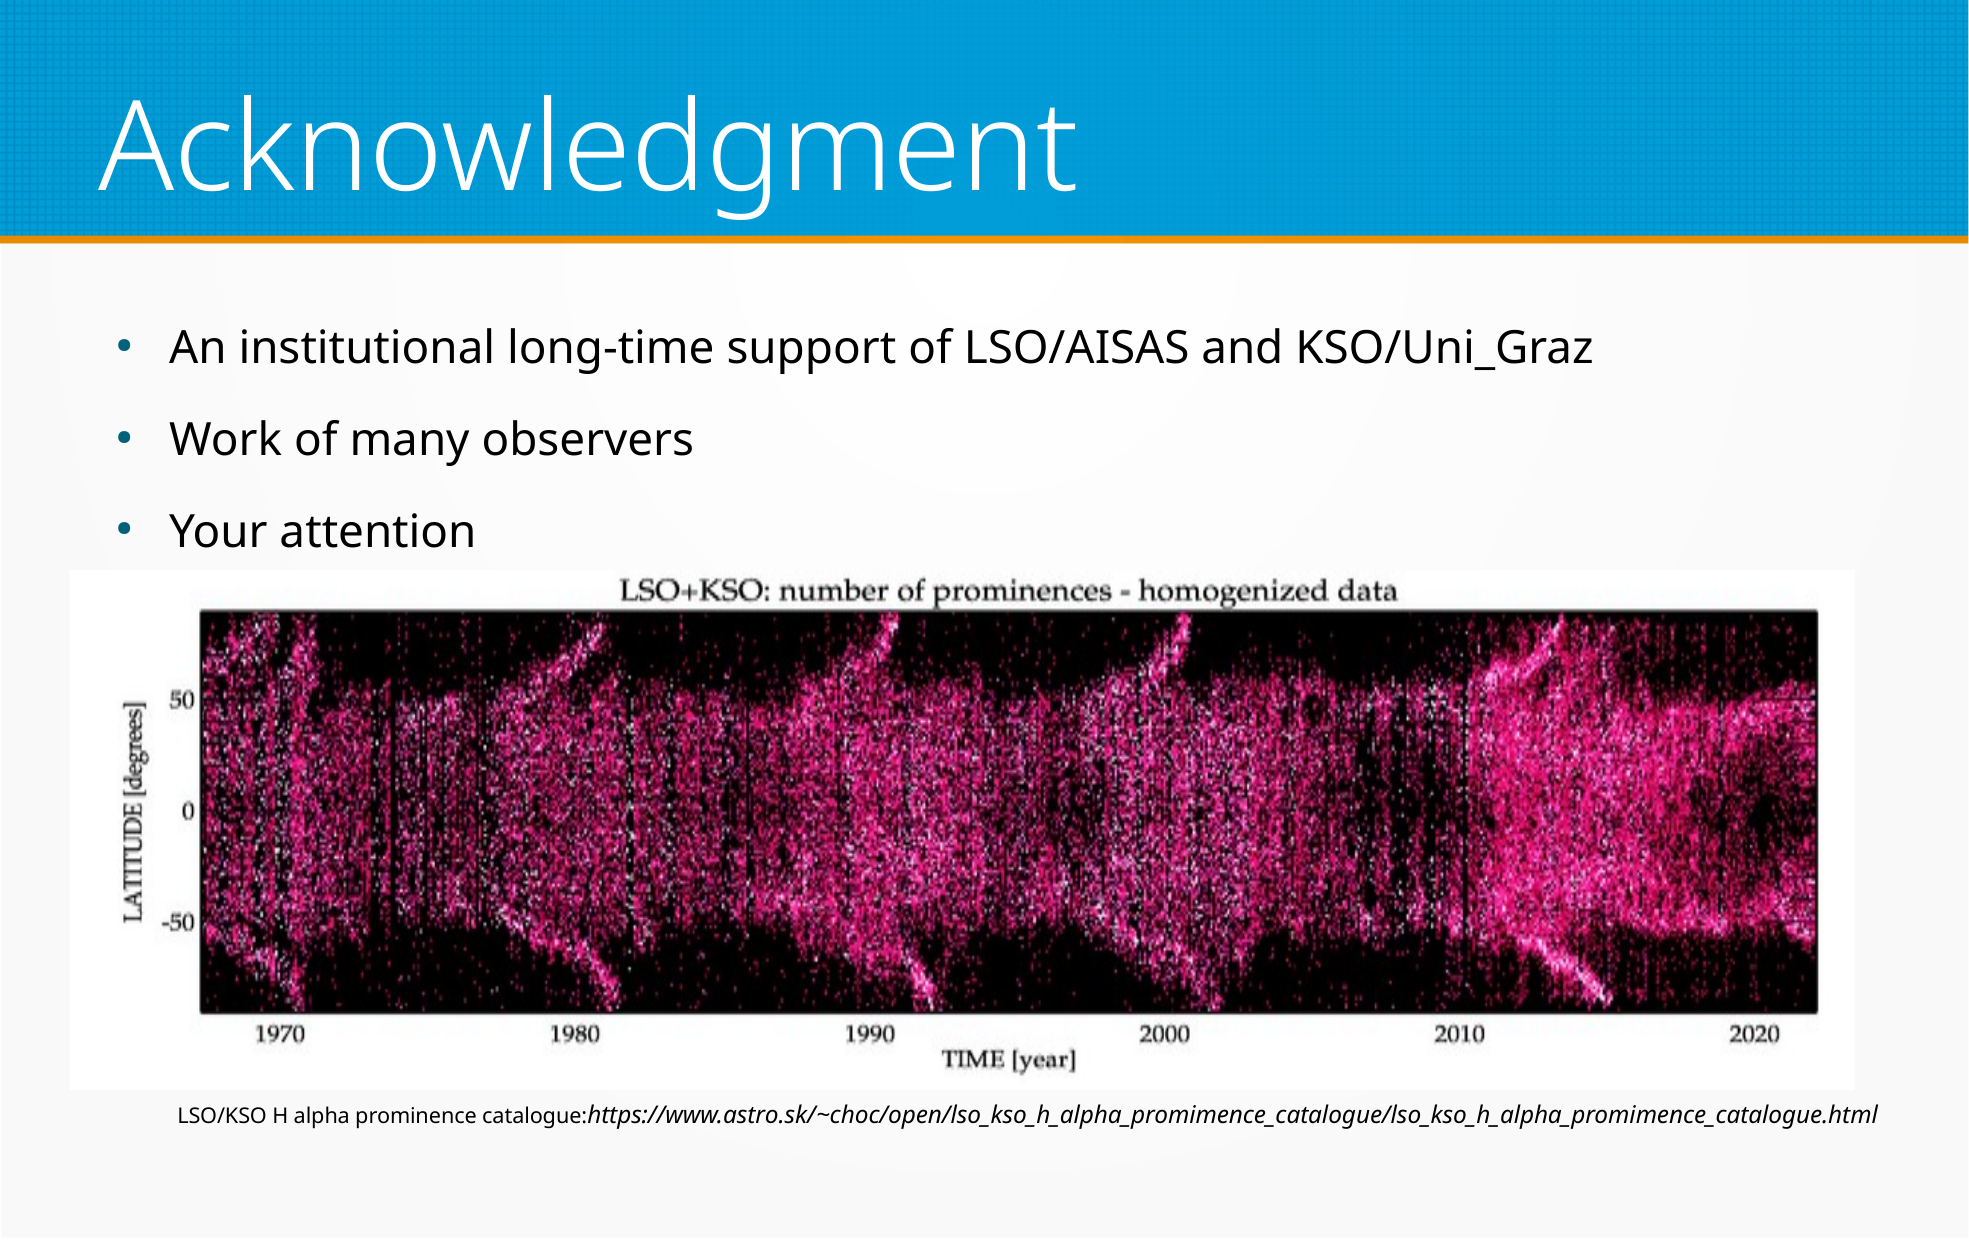

# Acknowledgment
An institutional long-time support of LSO/AISAS and KSO/Uni_Graz
Work of many observers
Your attention
LSO/KSO H alpha prominence catalogue:https://www.astro.sk/~choc/open/lso_kso_h_alpha_promimence_catalogue/lso_kso_h_alpha_promimence_catalogue.html